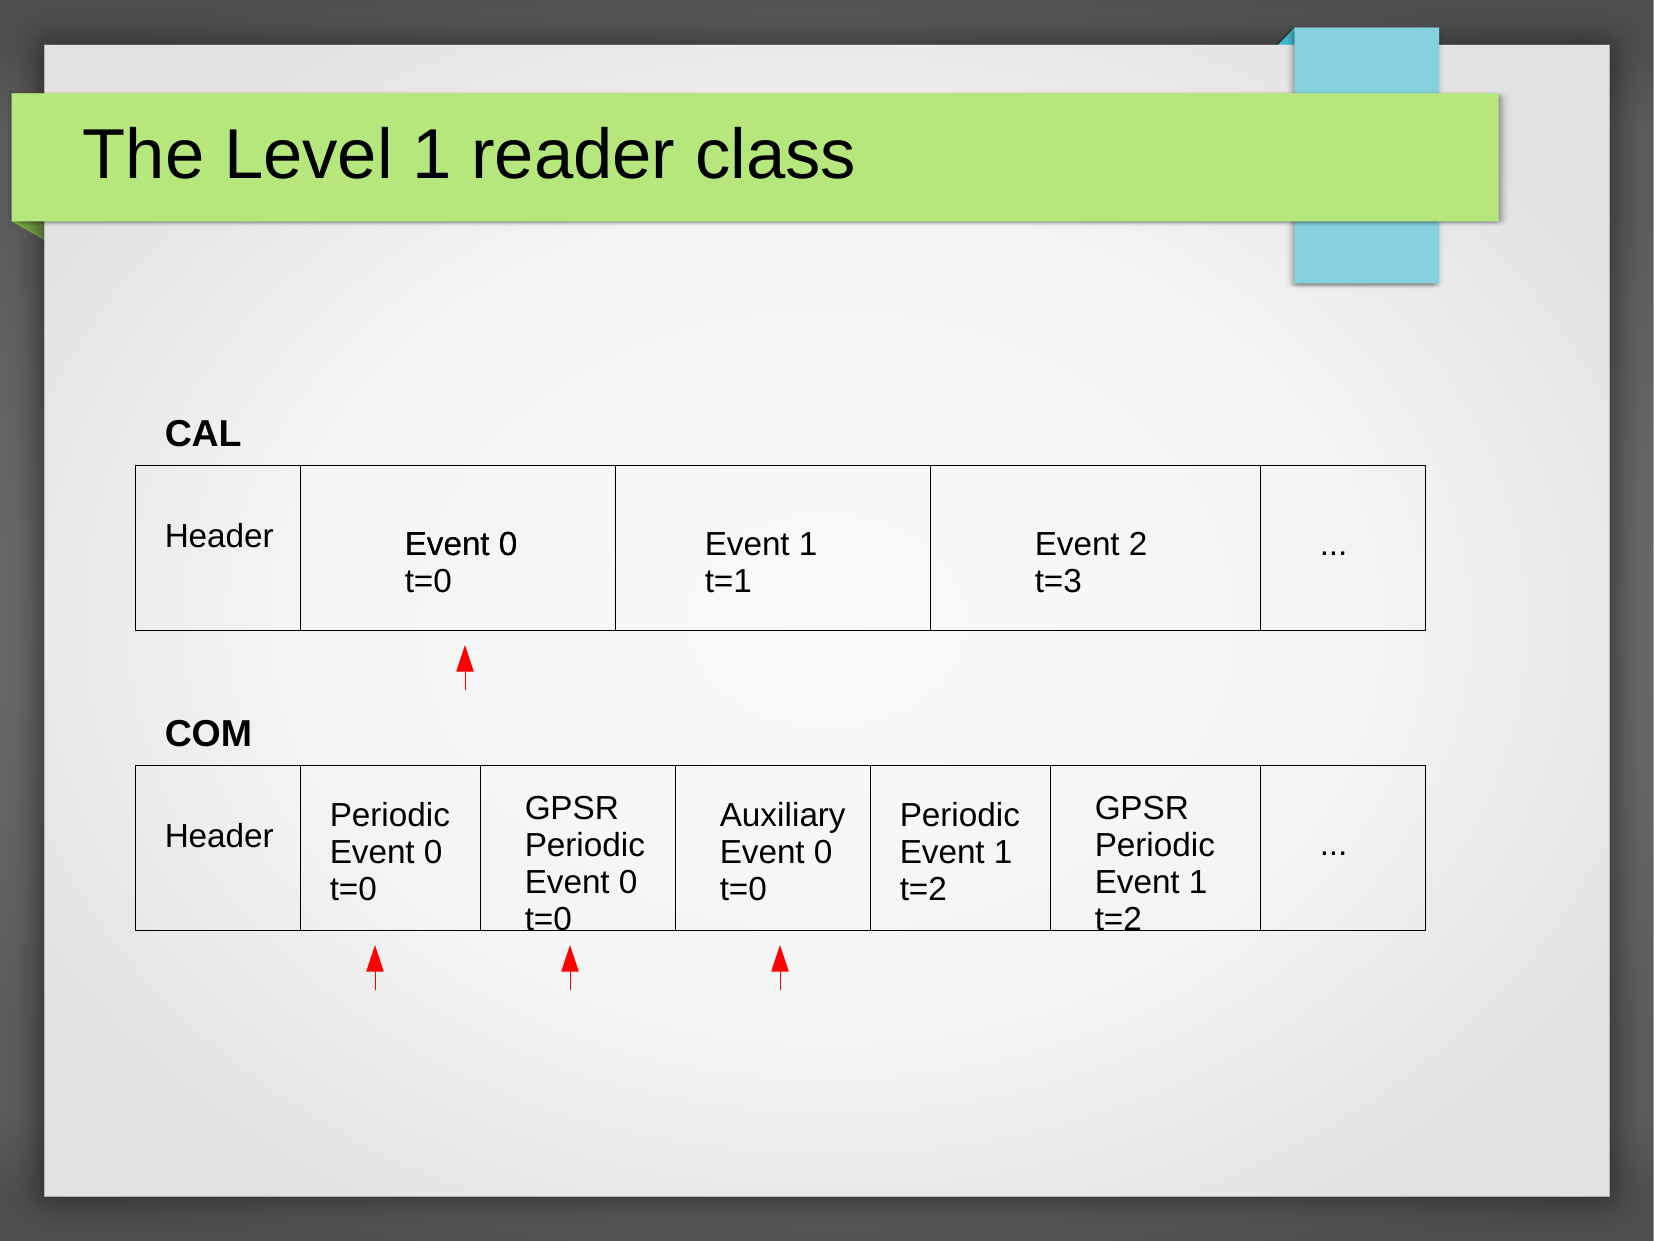

# The Level 1 reader class
CAL
Header
Event 0
Event 0
t=0
Event 1
t=1
Event 2
t=3
...
COM
GPSR
Periodic Event 0
t=0
GPSR
Periodic Event 1
t=2
Auxiliary
Event 0
t=0
Periodic Event 1
t=2
Periodic Event 0
t=0
Header
...